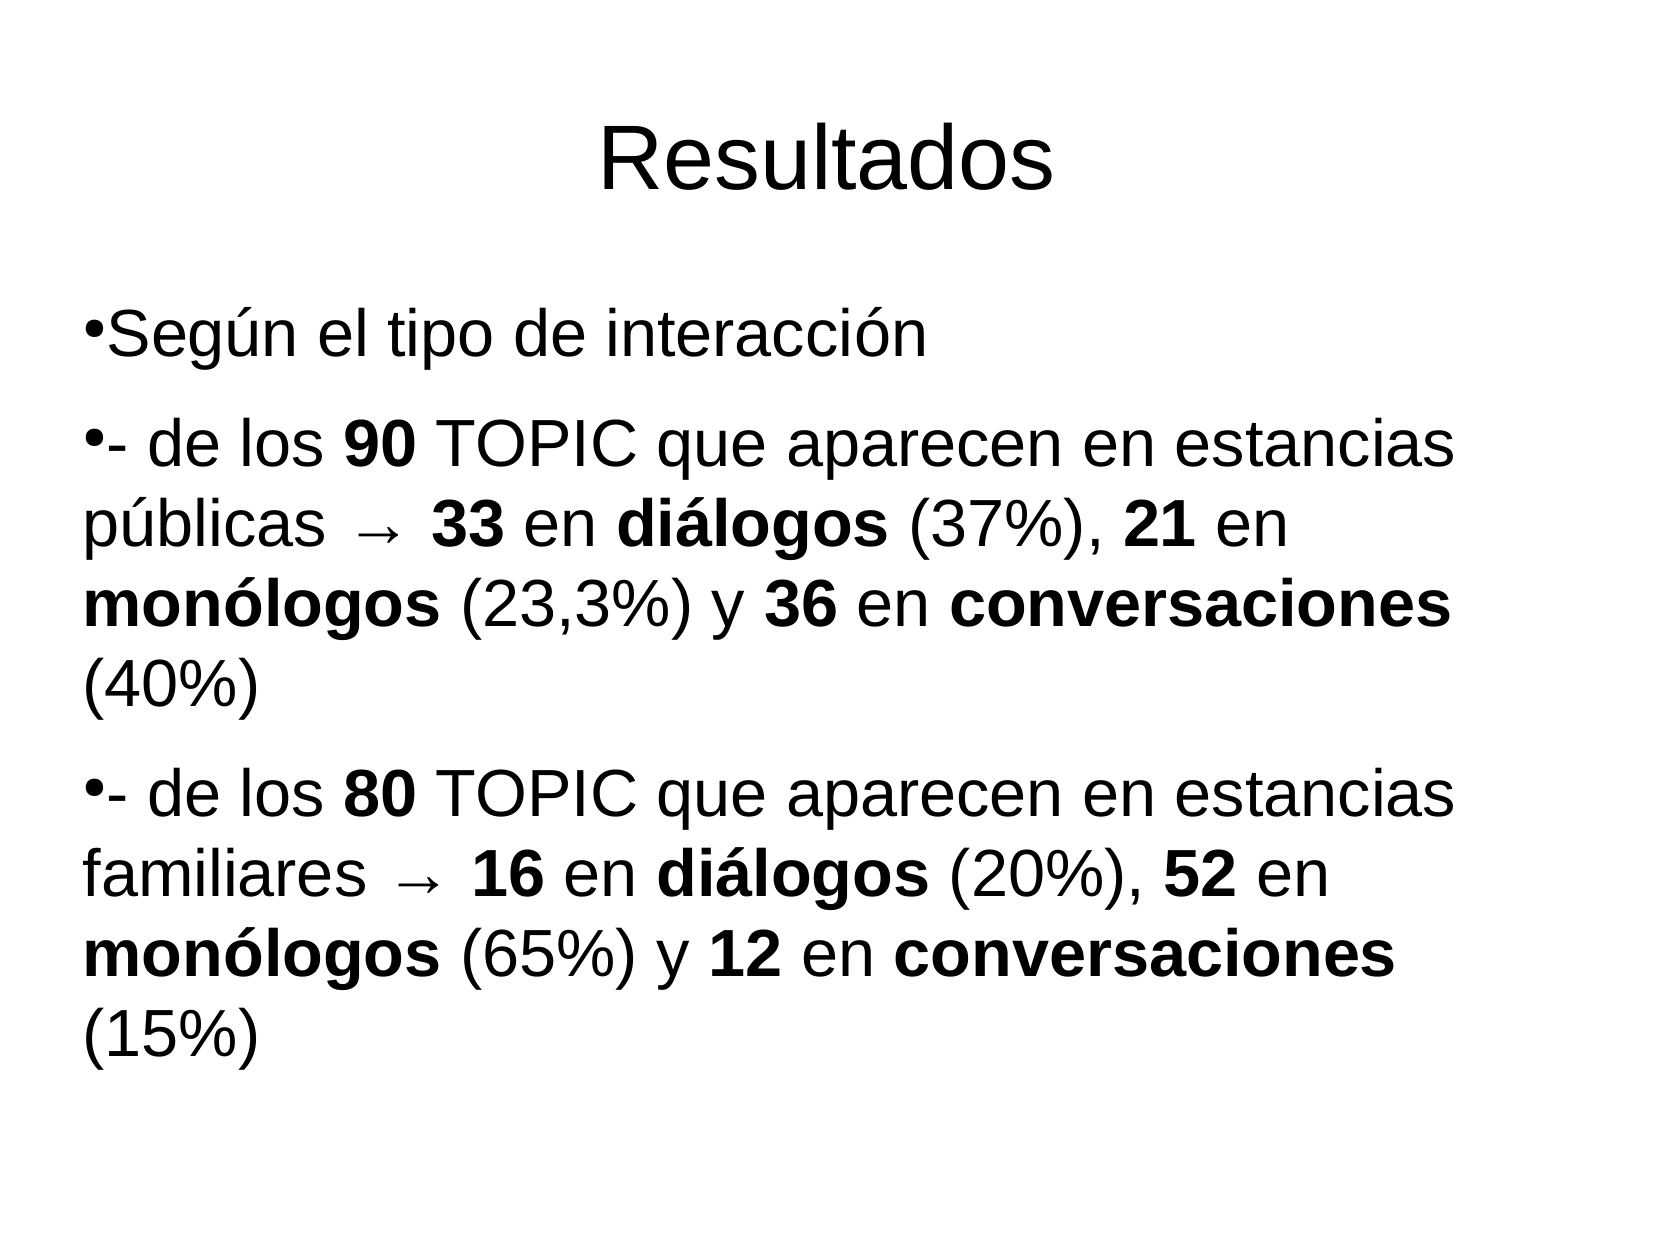

# Resultados
Según el tipo de interacción
- de los 90 TOPIC que aparecen en estancias públicas → 33 en diálogos (37%), 21 en monólogos (23,3%) y 36 en conversaciones (40%)
- de los 80 TOPIC que aparecen en estancias familiares → 16 en diálogos (20%), 52 en monólogos (65%) y 12 en conversaciones (15%)